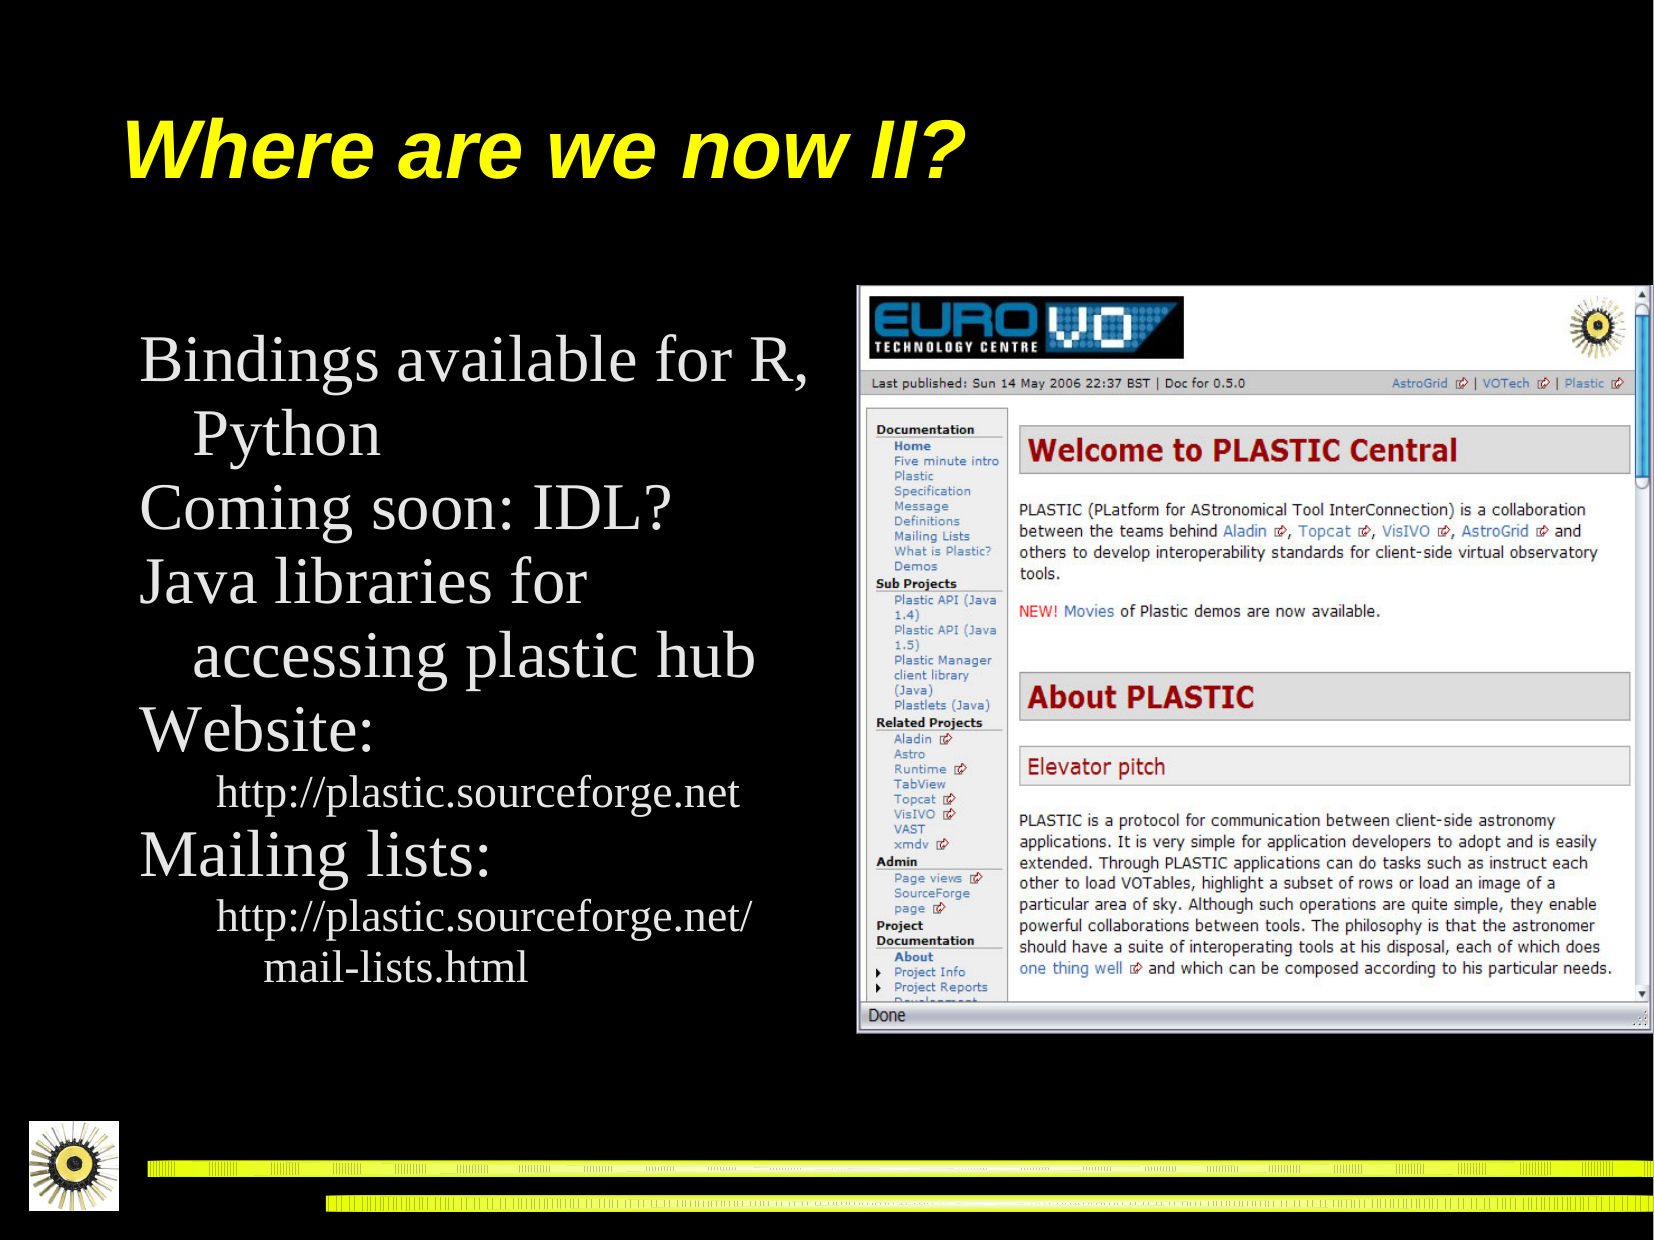

# Where are we now II?
Bindings available for R, Python
Coming soon: IDL?
Java libraries for accessing plastic hub
Website:
http://plastic.sourceforge.net
Mailing lists:
http://plastic.sourceforge.net/mail-lists.html